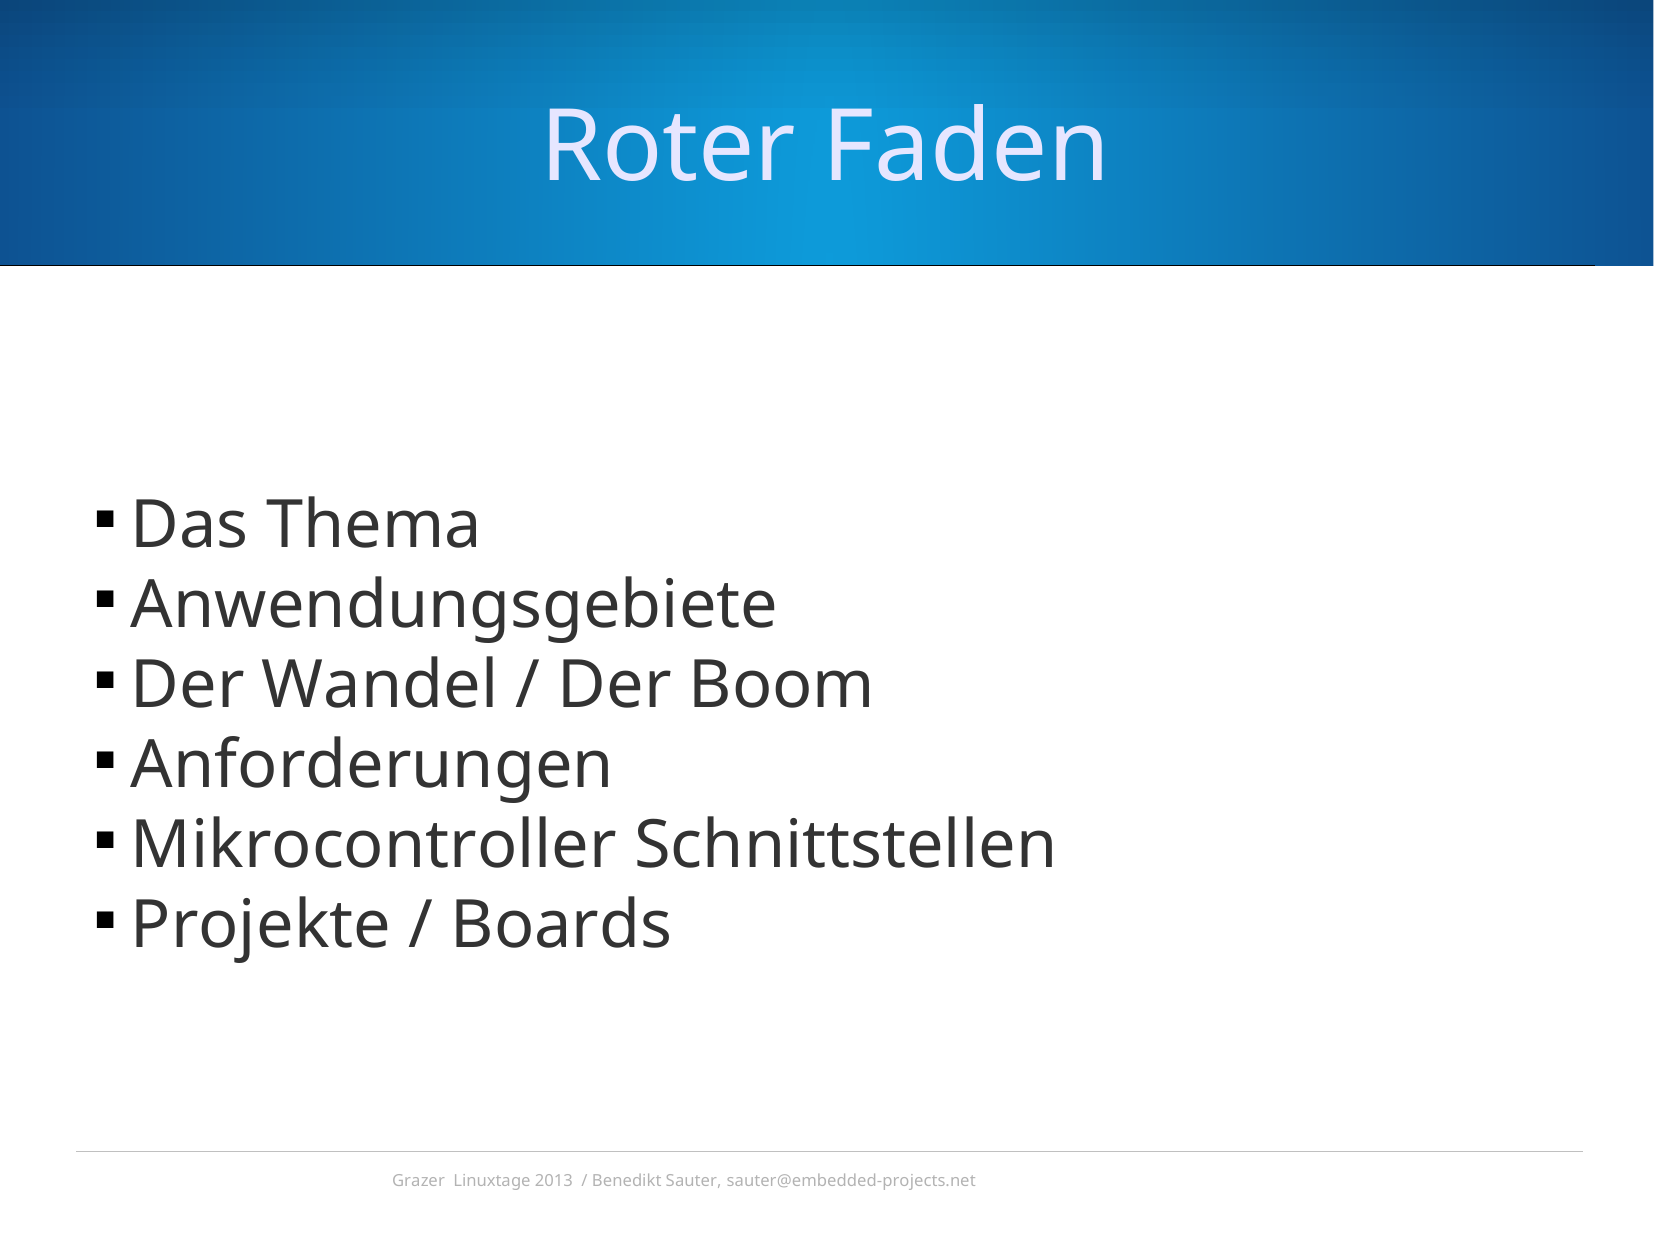

# Roter Faden
 Das Thema
 Anwendungsgebiete
 Der Wandel / Der Boom
 Anforderungen
 Mikrocontroller Schnittstellen
 Projekte / Boards